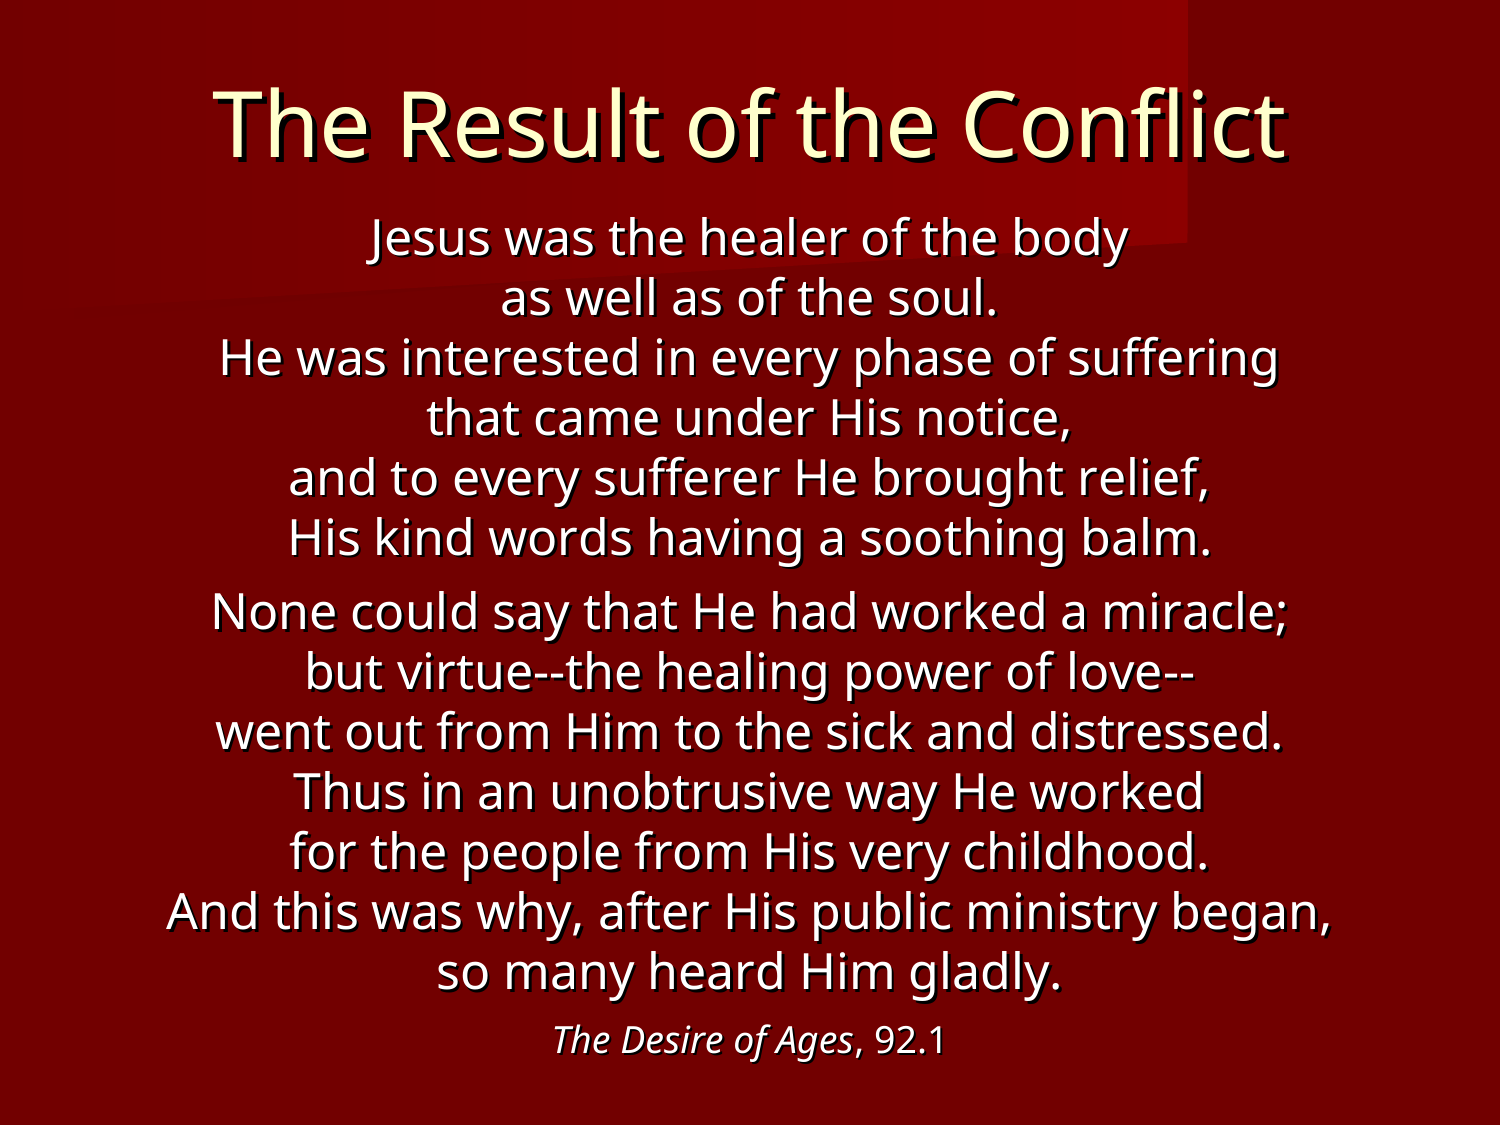

# The Result of the Conflict
Jesus was the healer of the body
as well as of the soul.
He was interested in every phase of suffering
that came under His notice,
and to every sufferer He brought relief,
His kind words having a soothing balm.
None could say that He had worked a miracle;
but virtue--the healing power of love--
went out from Him to the sick and distressed.
Thus in an unobtrusive way He worked
for the people from His very childhood.
And this was why, after His public ministry began,
so many heard Him gladly.
The Desire of Ages, 92.1